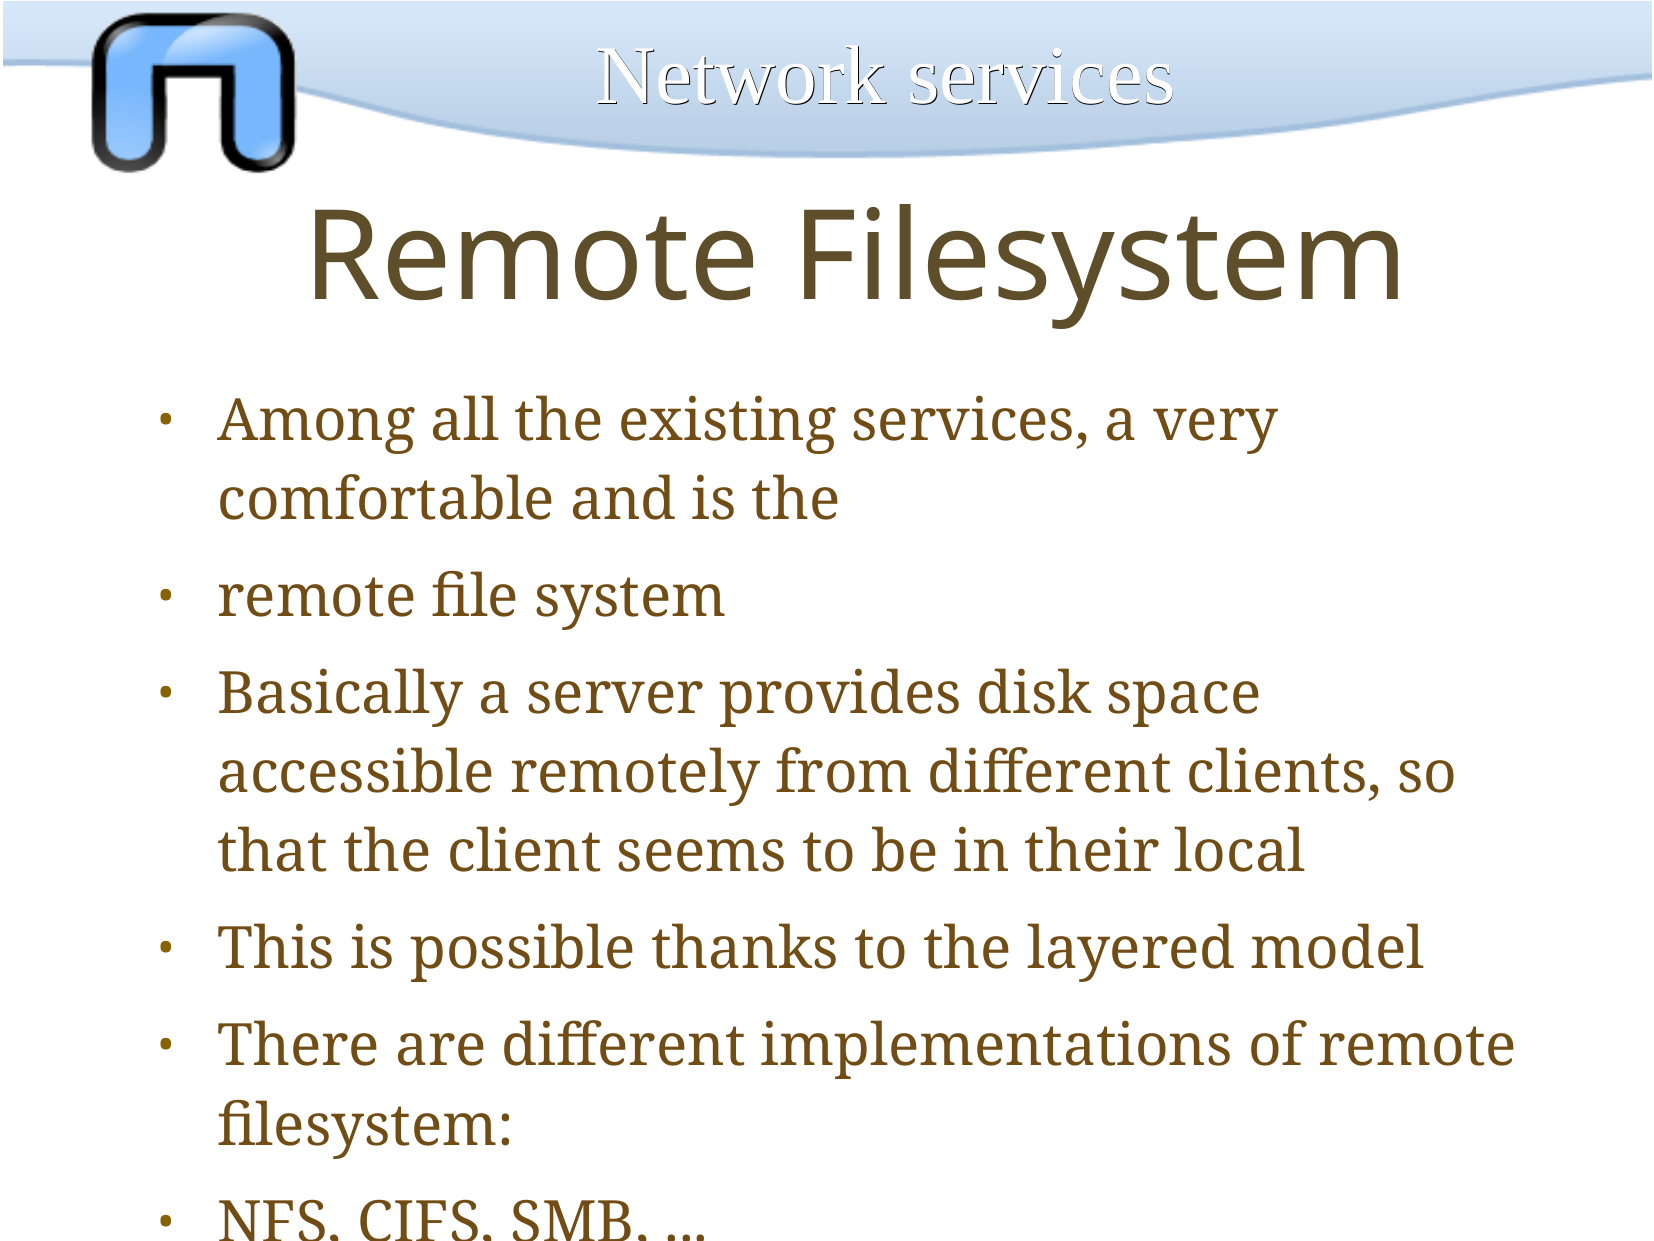

Network services
Remote Filesystem
# Among all the existing services, a very comfortable and is the
remote file system
Basically a server provides disk space accessible remotely from different clients, so that the client seems to be in their local
This is possible thanks to the layered model
There are different implementations of remote filesystem:
NFS, CIFS, SMB, ...